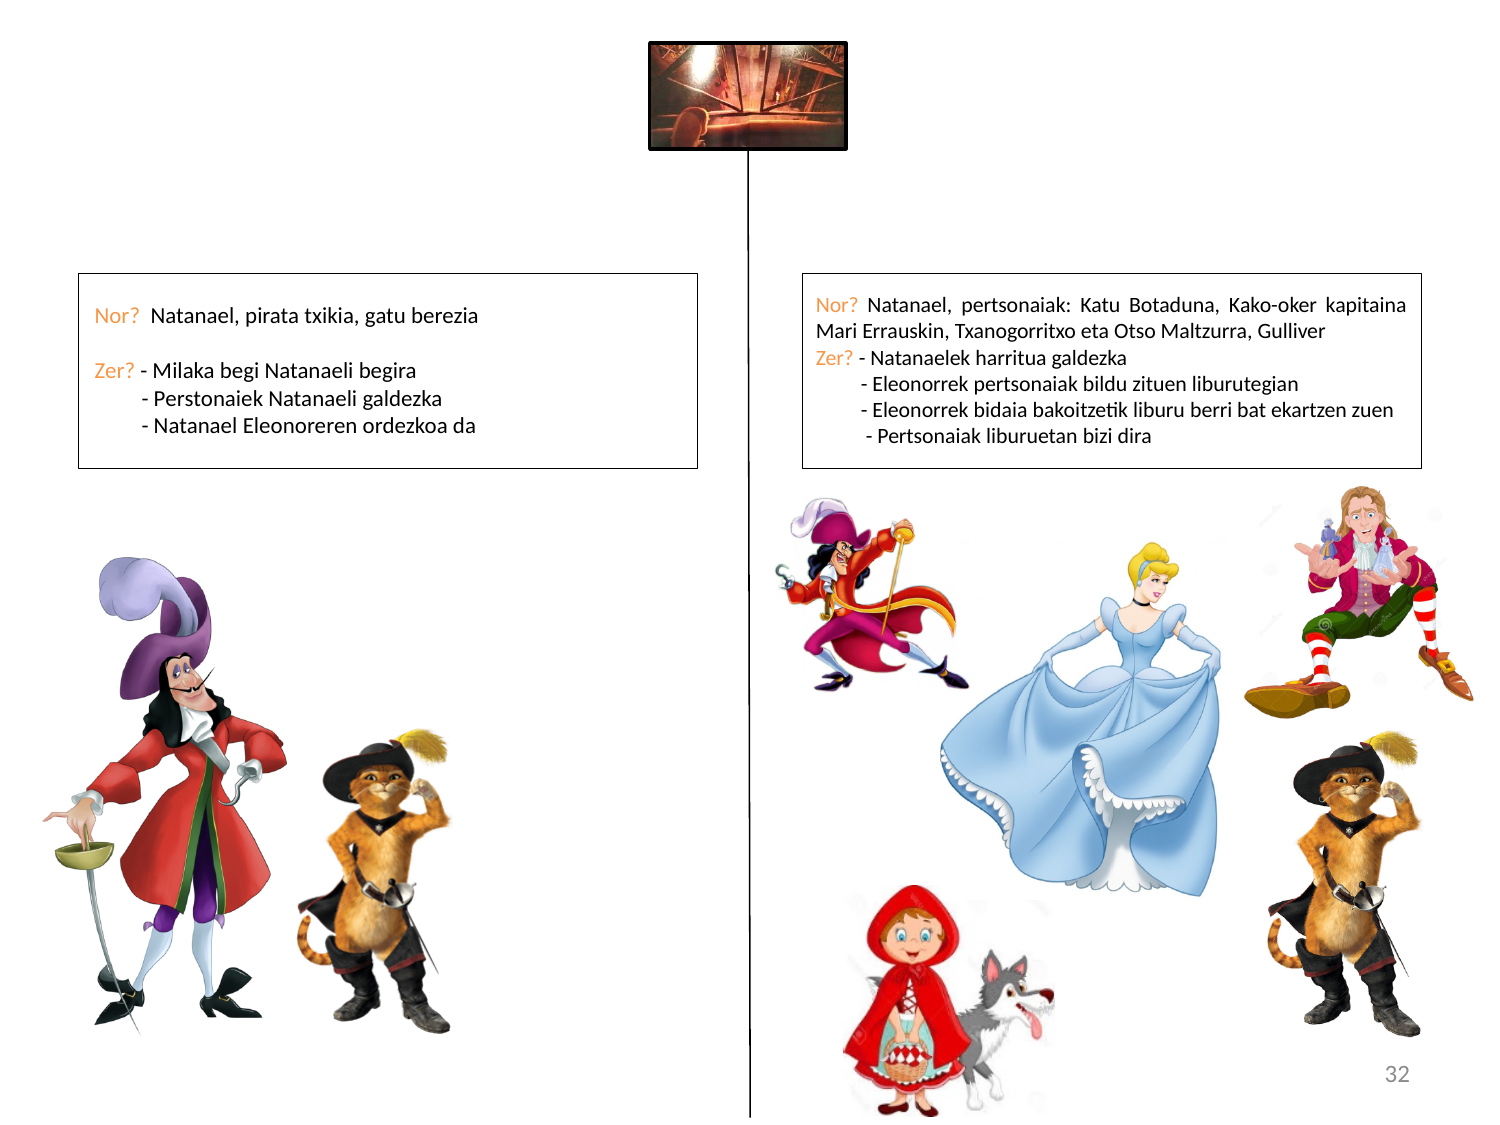

Nor? Natanael, pertsonaiak: Katu Botaduna, Kako-oker kapitaina Mari Errauskin, Txanogorritxo eta Otso Maltzurra, Gulliver
Zer? - Natanaelek harritua galdezka
 - Eleonorrek pertsonaiak bildu zituen liburutegian
 - Eleonorrek bidaia bakoitzetik liburu berri bat ekartzen zuen
 - Pertsonaiak liburuetan bizi dira
Nor? Natanael, pirata txikia, gatu berezia
Zer? - Milaka begi Natanaeli begira
 - Perstonaiek Natanaeli galdezka
 - Natanael Eleonoreren ordezkoa da